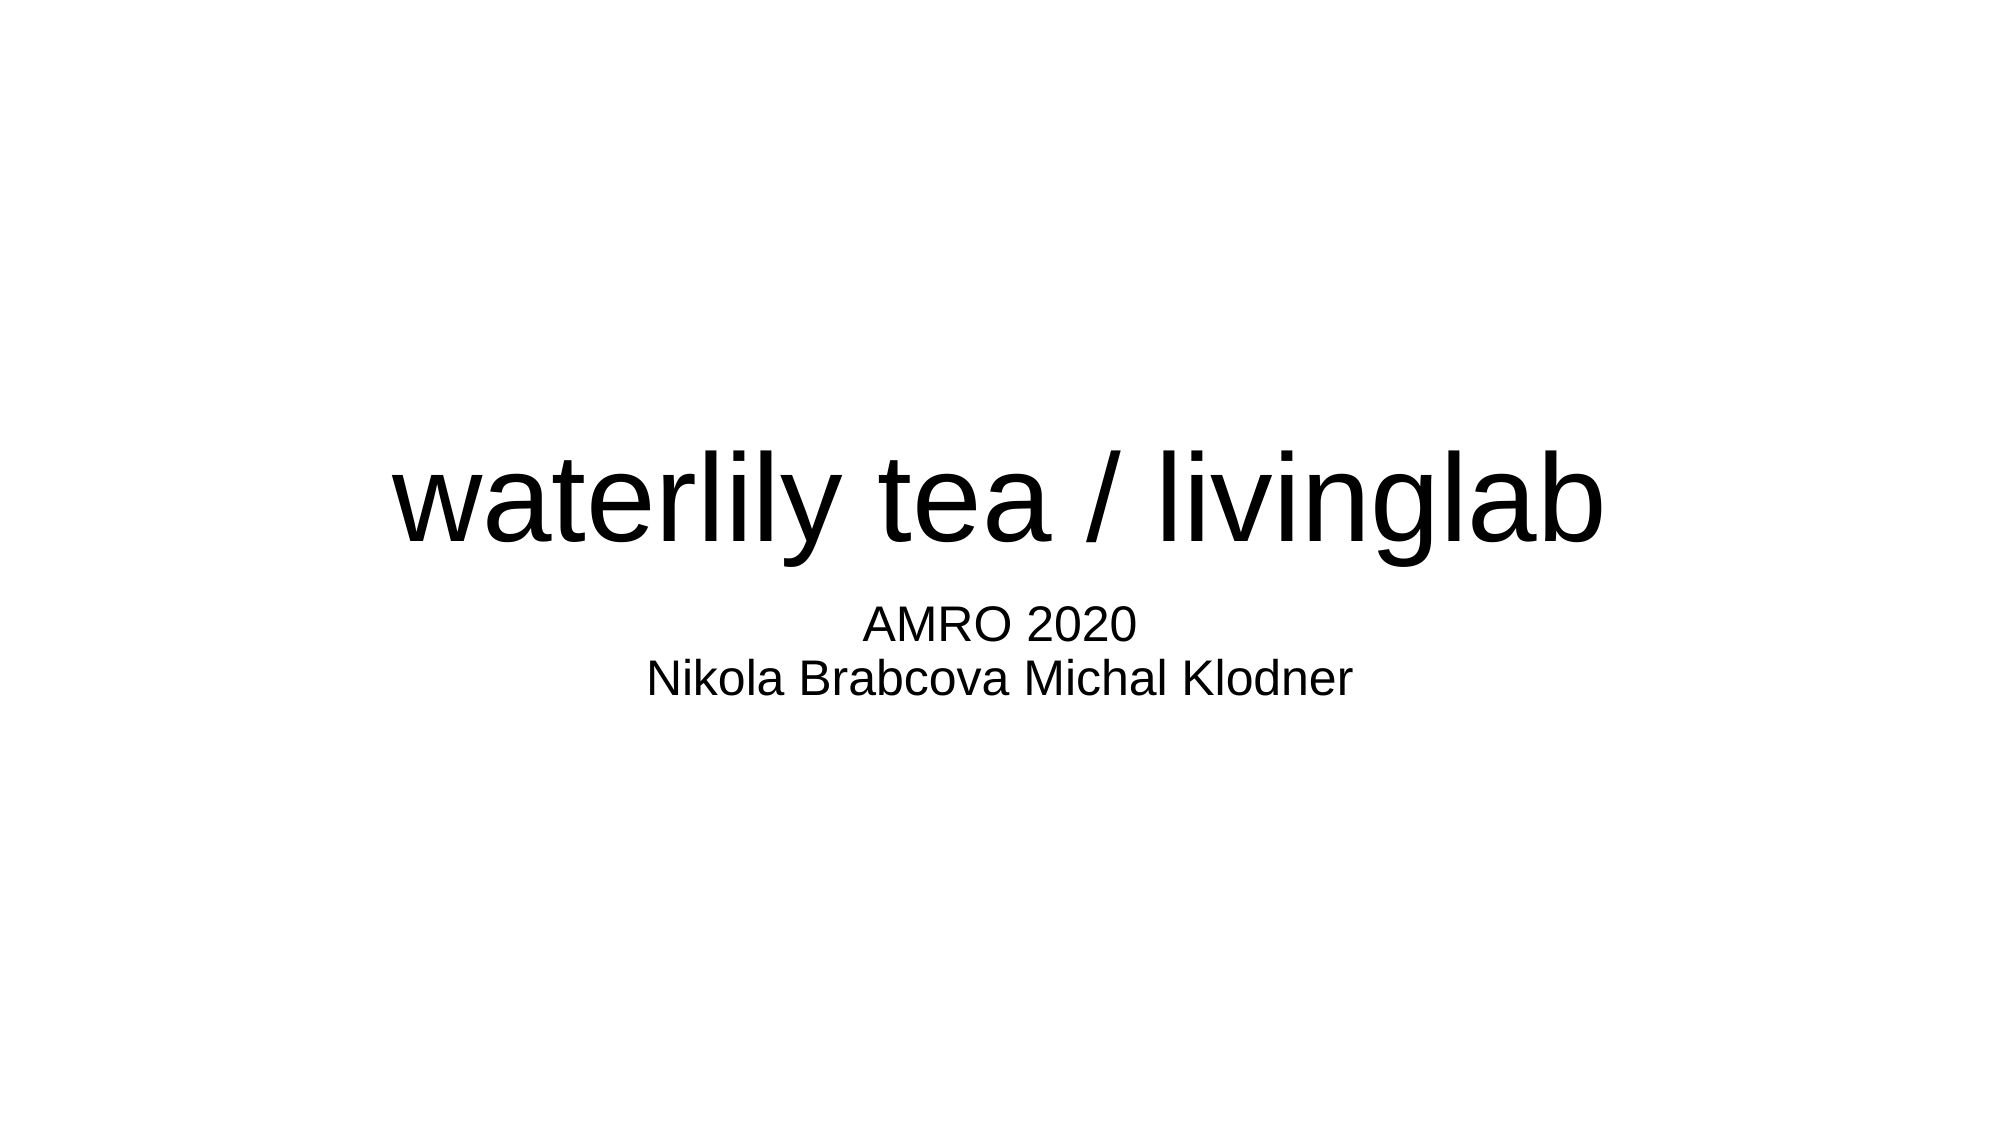

# waterlily tea / livinglab
AMRO 2020
Nikola Brabcova Michal Klodner